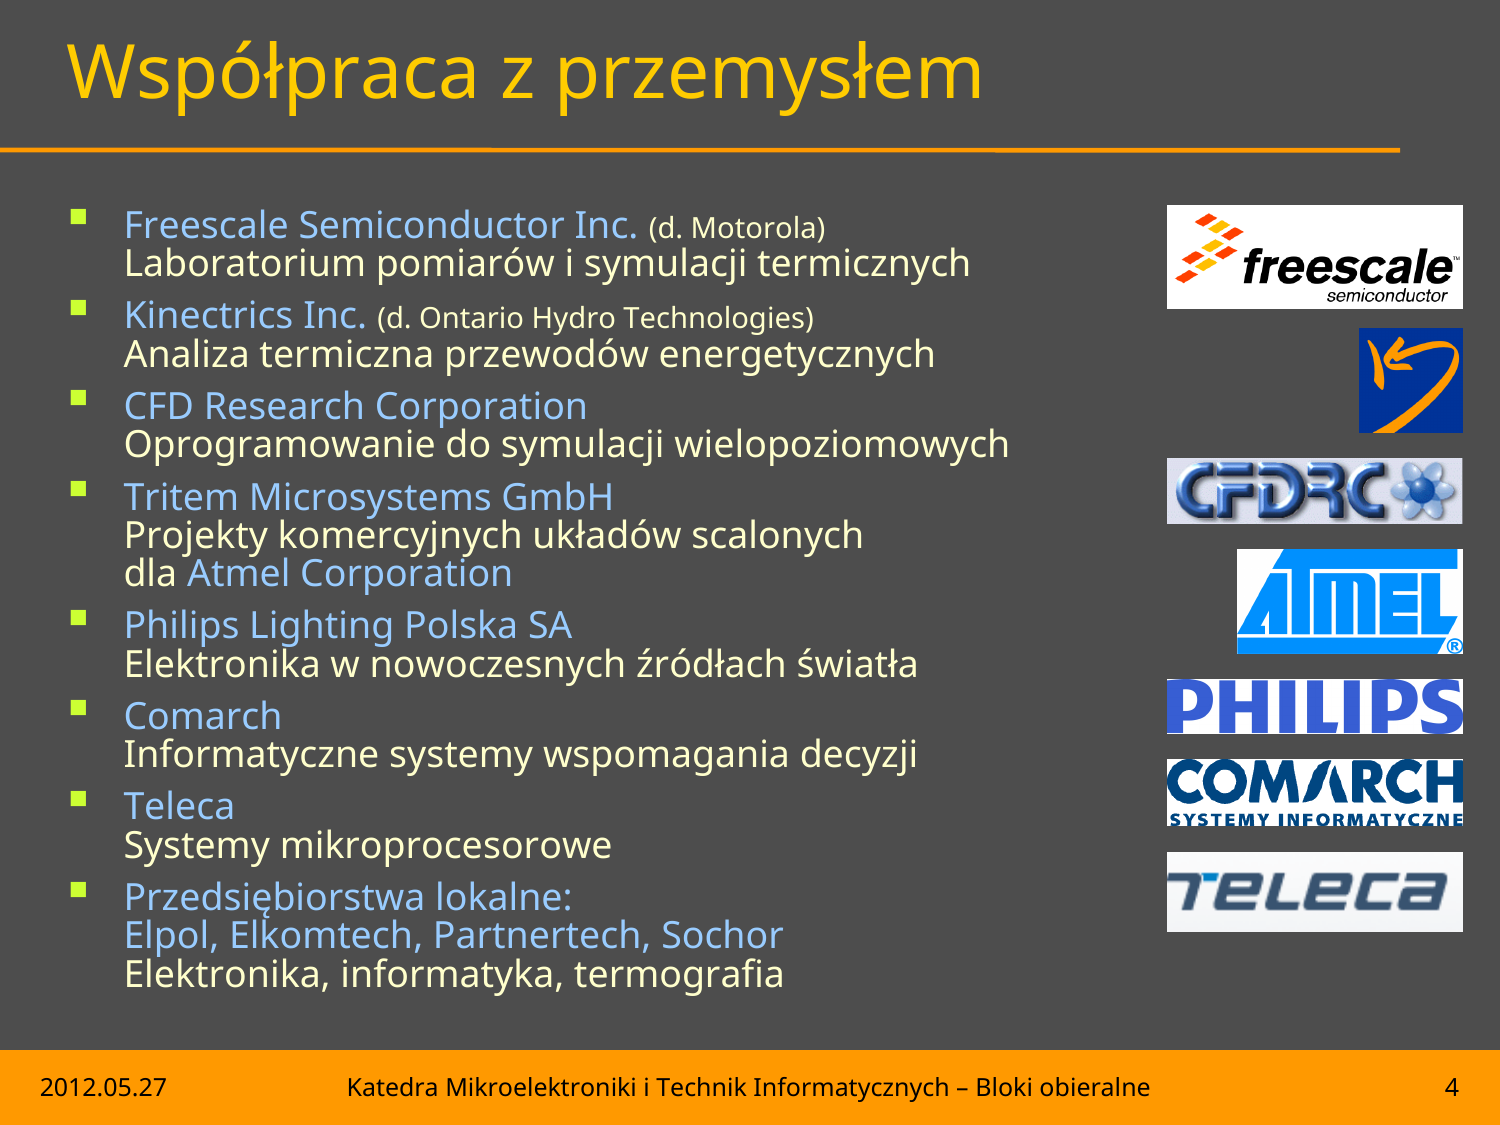

# Współpraca z przemysłem
Freescale Semiconductor Inc. (d. Motorola)
Laboratorium pomiarów i symulacji termicznych
Kinectrics Inc. (d. Ontario Hydro Technologies)
Analiza termiczna przewodów energetycznych
CFD Research Corporation
Oprogramowanie do symulacji wielopoziomowych
Tritem Microsystems GmbH
Projekty komercyjnych układów scalonych
dla Atmel Corporation
Philips Lighting Polska SA
Elektronika w nowoczesnych źródłach światła
Comarch
Informatyczne systemy wspomagania decyzji
Teleca
Systemy mikroprocesorowe
Przedsiębiorstwa lokalne:
Elpol, Elkomtech, Partnertech, Sochor
Elektronika, informatyka, termografia
20.05.2010
Katedra Mikroelektroniki i Technik Informatycznych – Bloki obieralne
4